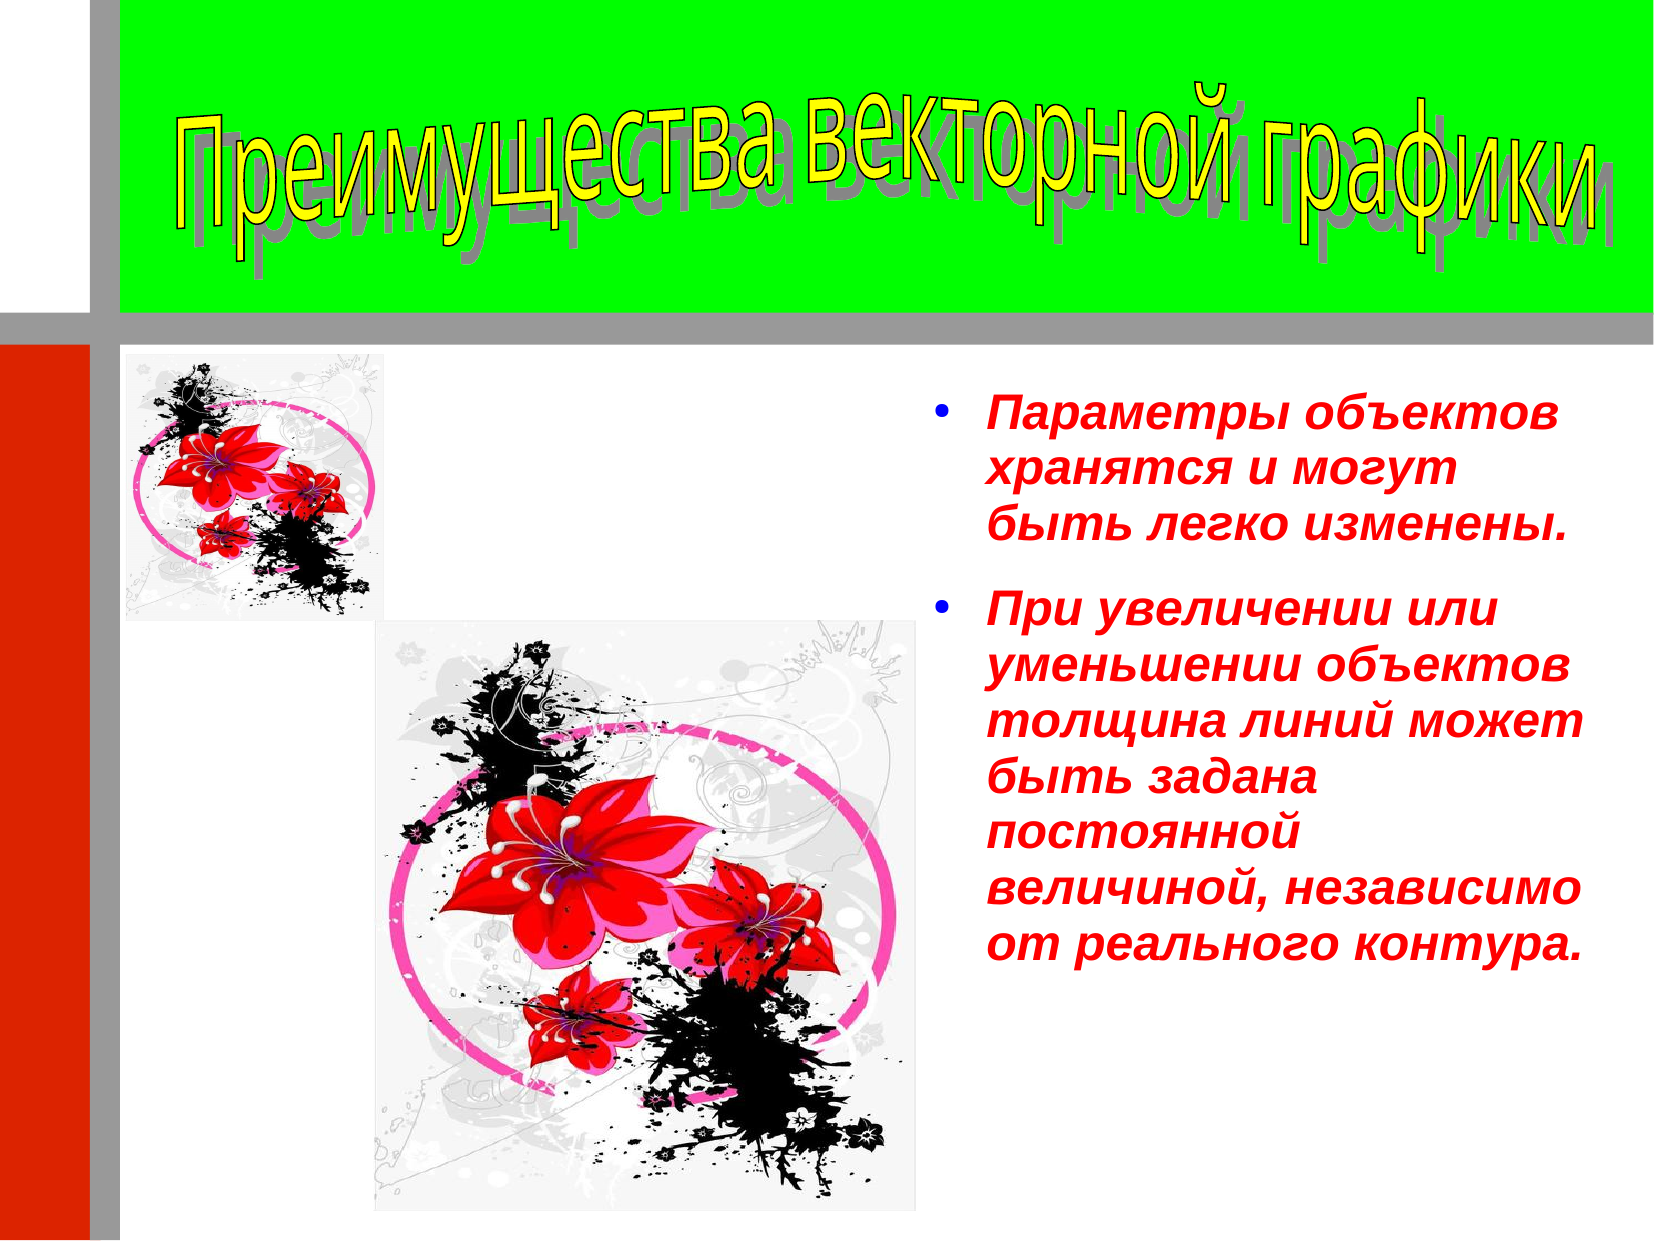

Преимущества векторной графики
#
Параметры объектов хранятся и могут быть легко изменены.
При увеличении или уменьшении объектов толщина линий может быть задана постоянной величиной, независимо от реального контура.